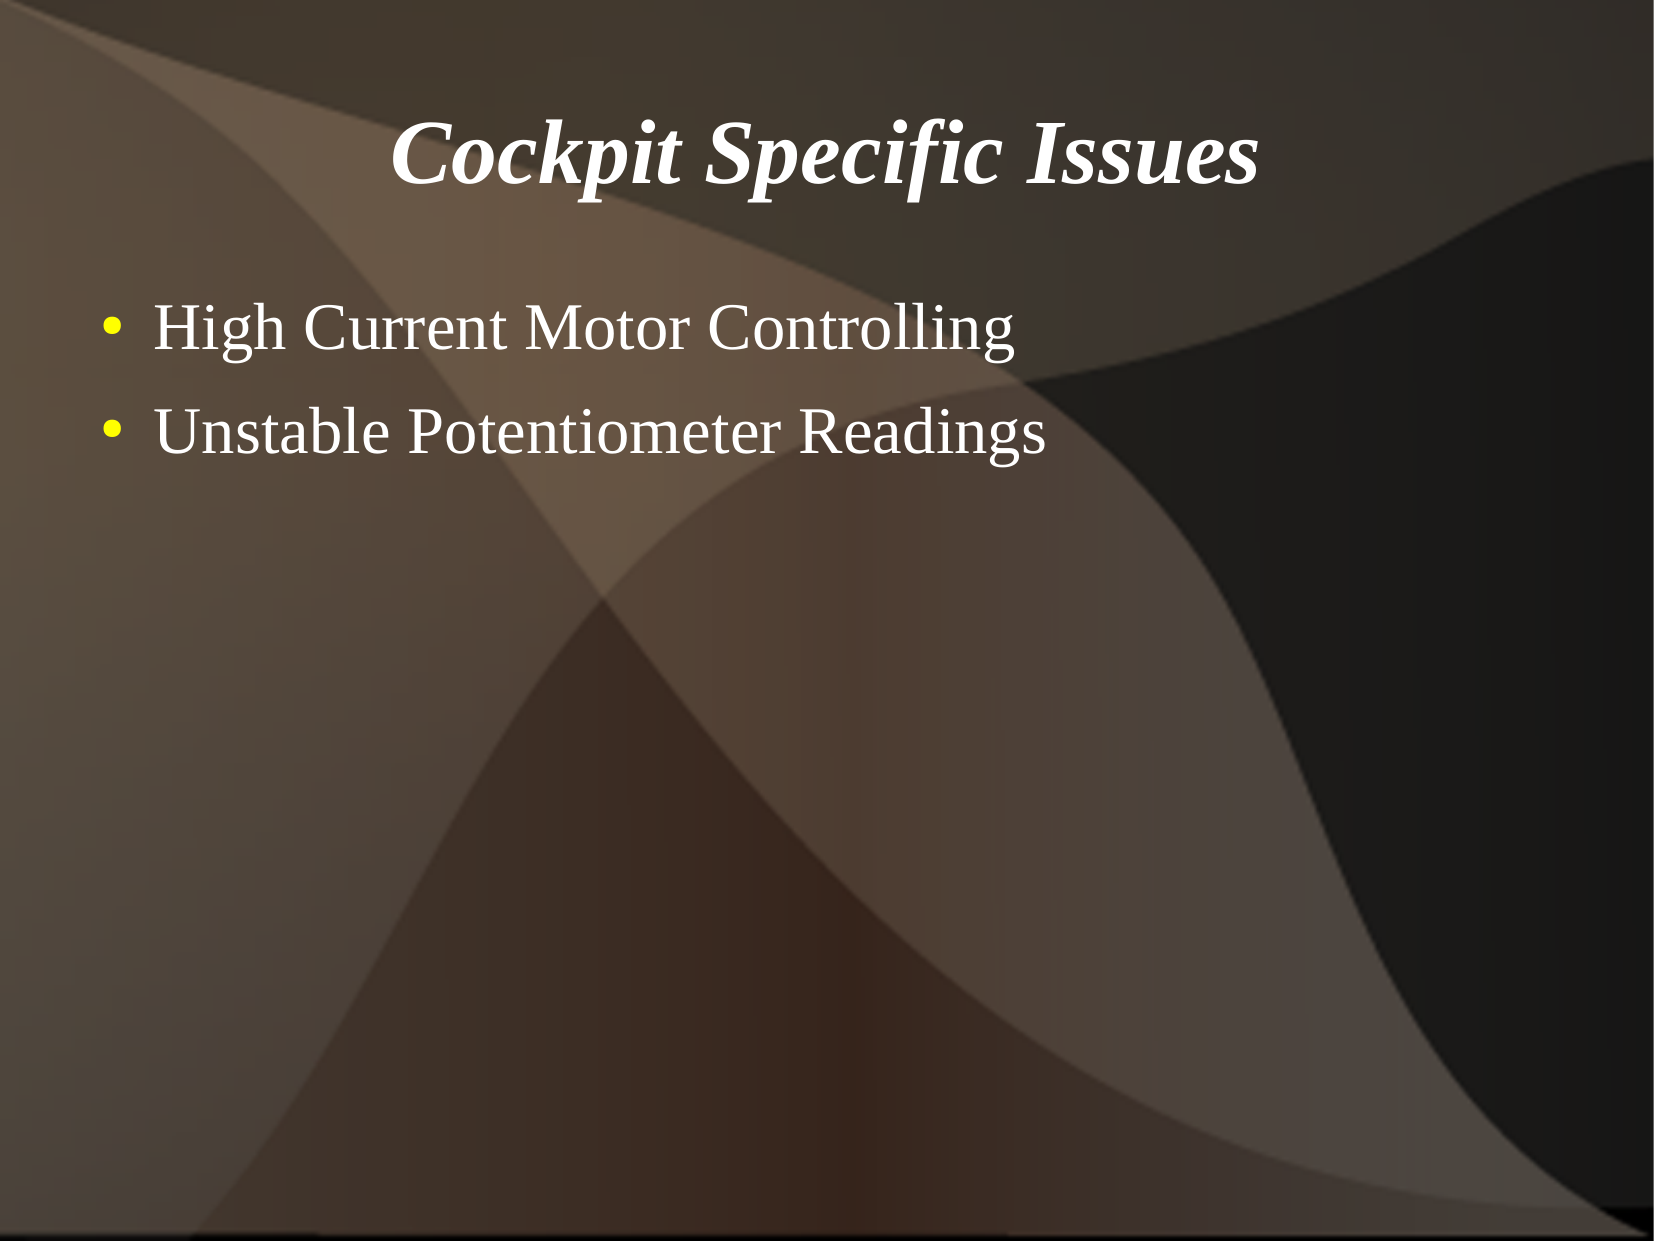

# Cockpit Specific Issues
High Current Motor Controlling
Unstable Potentiometer Readings